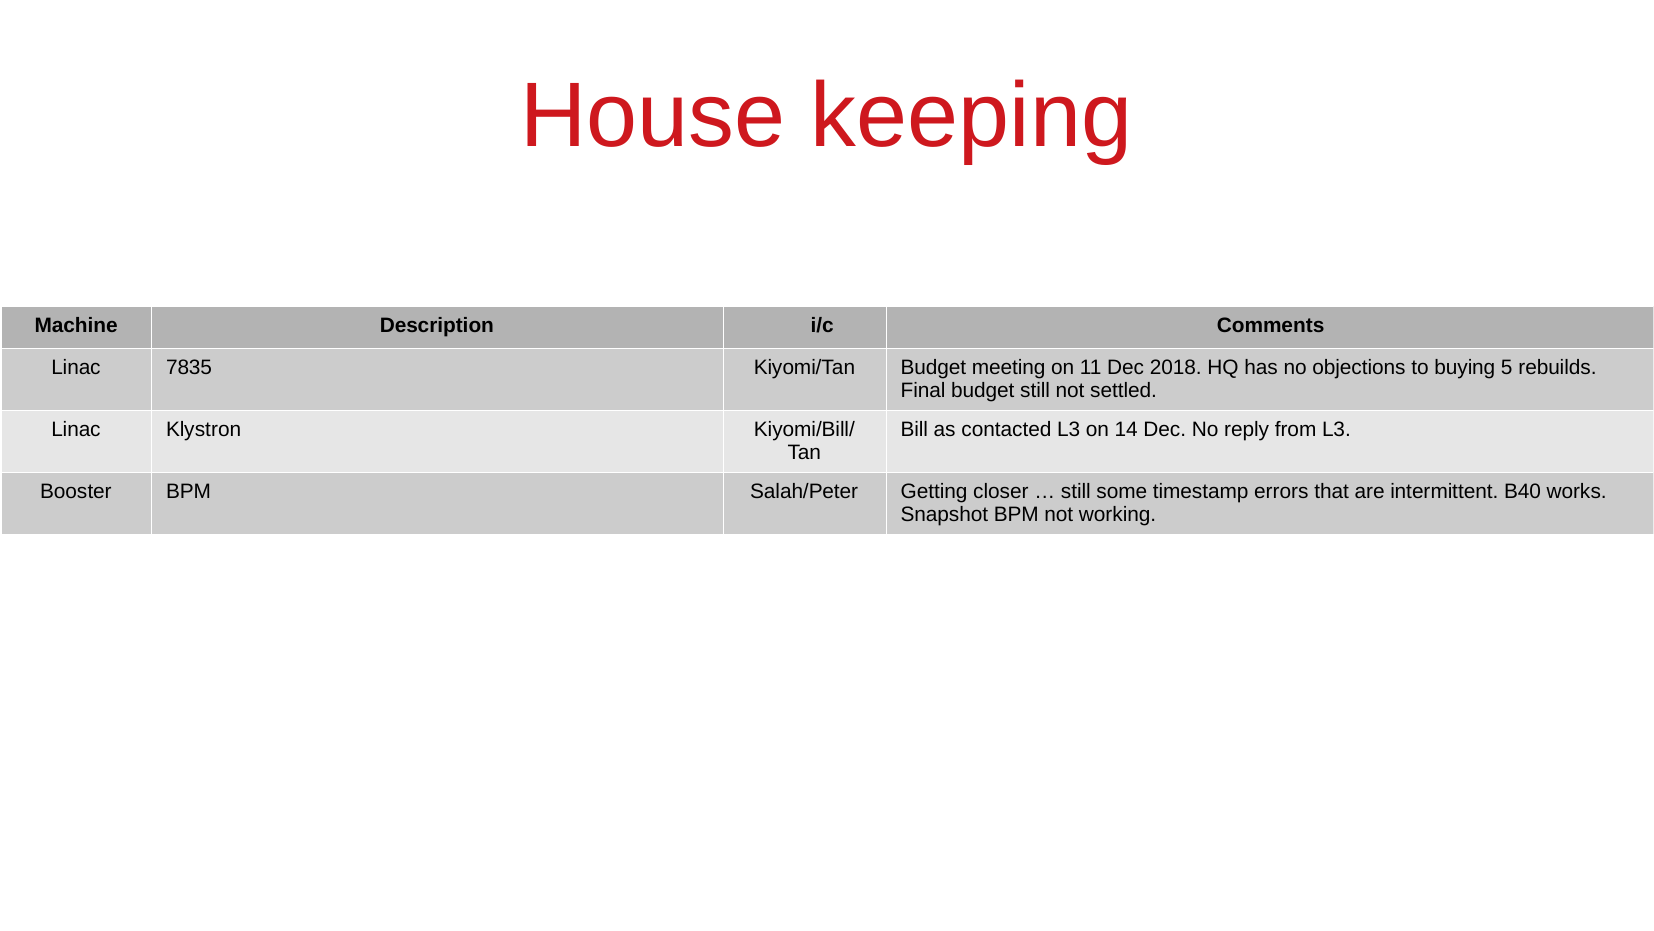

# House keeping
| Machine | Description | i/c | Comments |
| --- | --- | --- | --- |
| Linac | 7835 | Kiyomi/Tan | Budget meeting on 11 Dec 2018. HQ has no objections to buying 5 rebuilds. Final budget still not settled. |
| Linac | Klystron | Kiyomi/Bill/Tan | Bill as contacted L3 on 14 Dec. No reply from L3. |
| Booster | BPM | Salah/Peter | Getting closer … still some timestamp errors that are intermittent. B40 works. Snapshot BPM not working. |